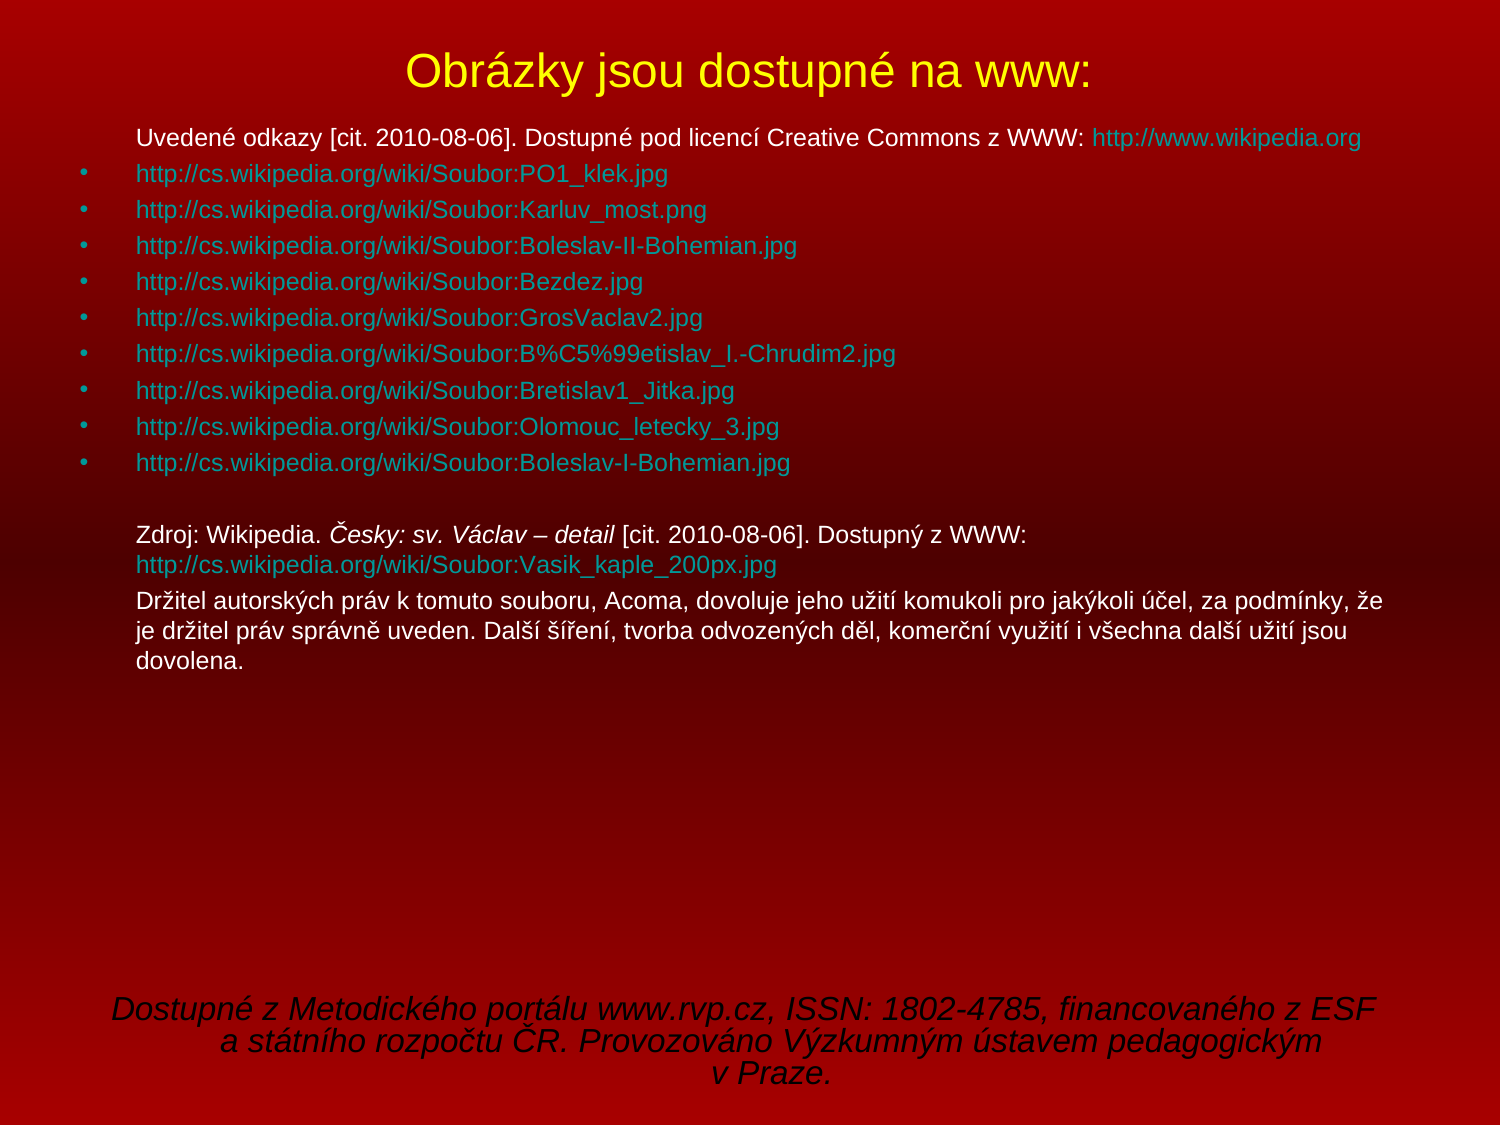

# Obrázky jsou dostupné na www:
	Uvedené odkazy [cit. 2010-08-06]. Dostupné pod licencí Creative Commons z WWW: http://www.wikipedia.org
http://cs.wikipedia.org/wiki/Soubor:PO1_klek.jpg
http://cs.wikipedia.org/wiki/Soubor:Karluv_most.png
http://cs.wikipedia.org/wiki/Soubor:Boleslav-II-Bohemian.jpg
http://cs.wikipedia.org/wiki/Soubor:Bezdez.jpg
http://cs.wikipedia.org/wiki/Soubor:GrosVaclav2.jpg
http://cs.wikipedia.org/wiki/Soubor:B%C5%99etislav_I.-Chrudim2.jpg
http://cs.wikipedia.org/wiki/Soubor:Bretislav1_Jitka.jpg
http://cs.wikipedia.org/wiki/Soubor:Olomouc_letecky_3.jpg
http://cs.wikipedia.org/wiki/Soubor:Boleslav-I-Bohemian.jpg
	Zdroj: Wikipedia. Česky: sv. Václav – detail [cit. 2010-08-06]. Dostupný z WWW: http://cs.wikipedia.org/wiki/Soubor:Vasik_kaple_200px.jpg
	Držitel autorských práv k tomuto souboru, Acoma, dovoluje jeho užití komukoli pro jakýkoli účel, za podmínky, že je držitel práv správně uveden. Další šíření, tvorba odvozených děl, komerční využití i všechna další užití jsou dovolena.
Dostupné z Metodického portálu www.rvp.cz, ISSN: 1802-4785, financovaného z ESF a státního rozpočtu ČR. Provozováno Výzkumným ústavem pedagogickým v Praze.